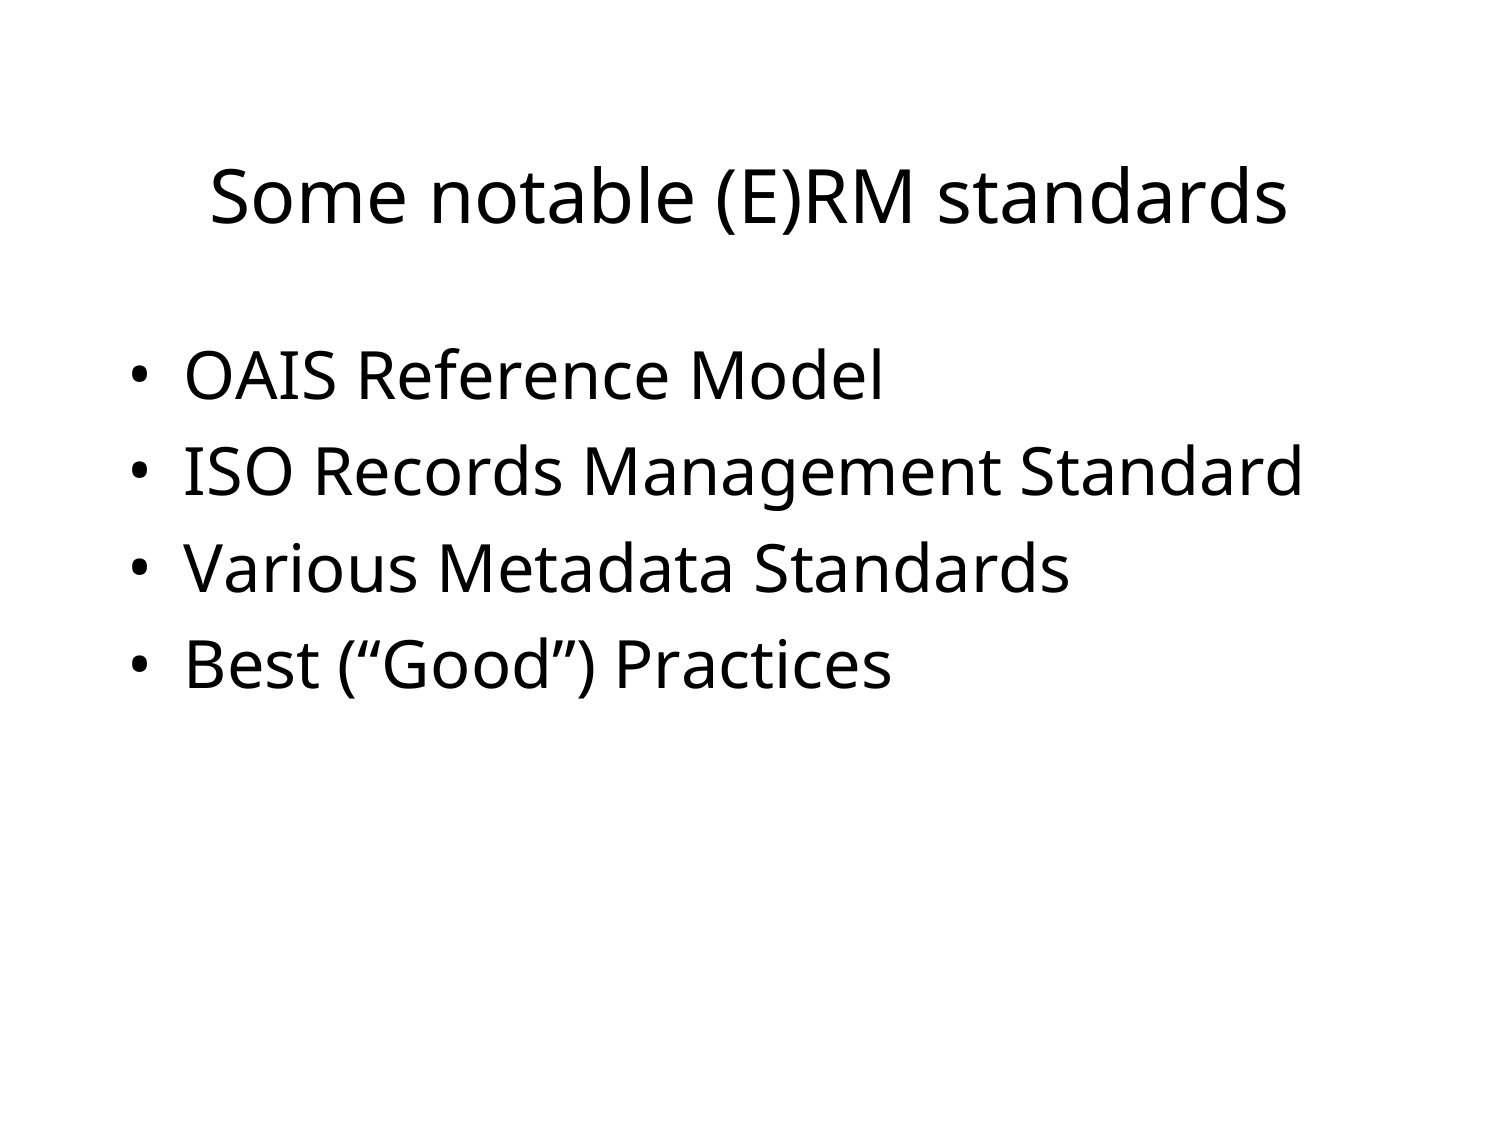

# Some notable (E)RM standards
OAIS Reference Model
ISO Records Management Standard
Various Metadata Standards
Best (“Good”) Practices